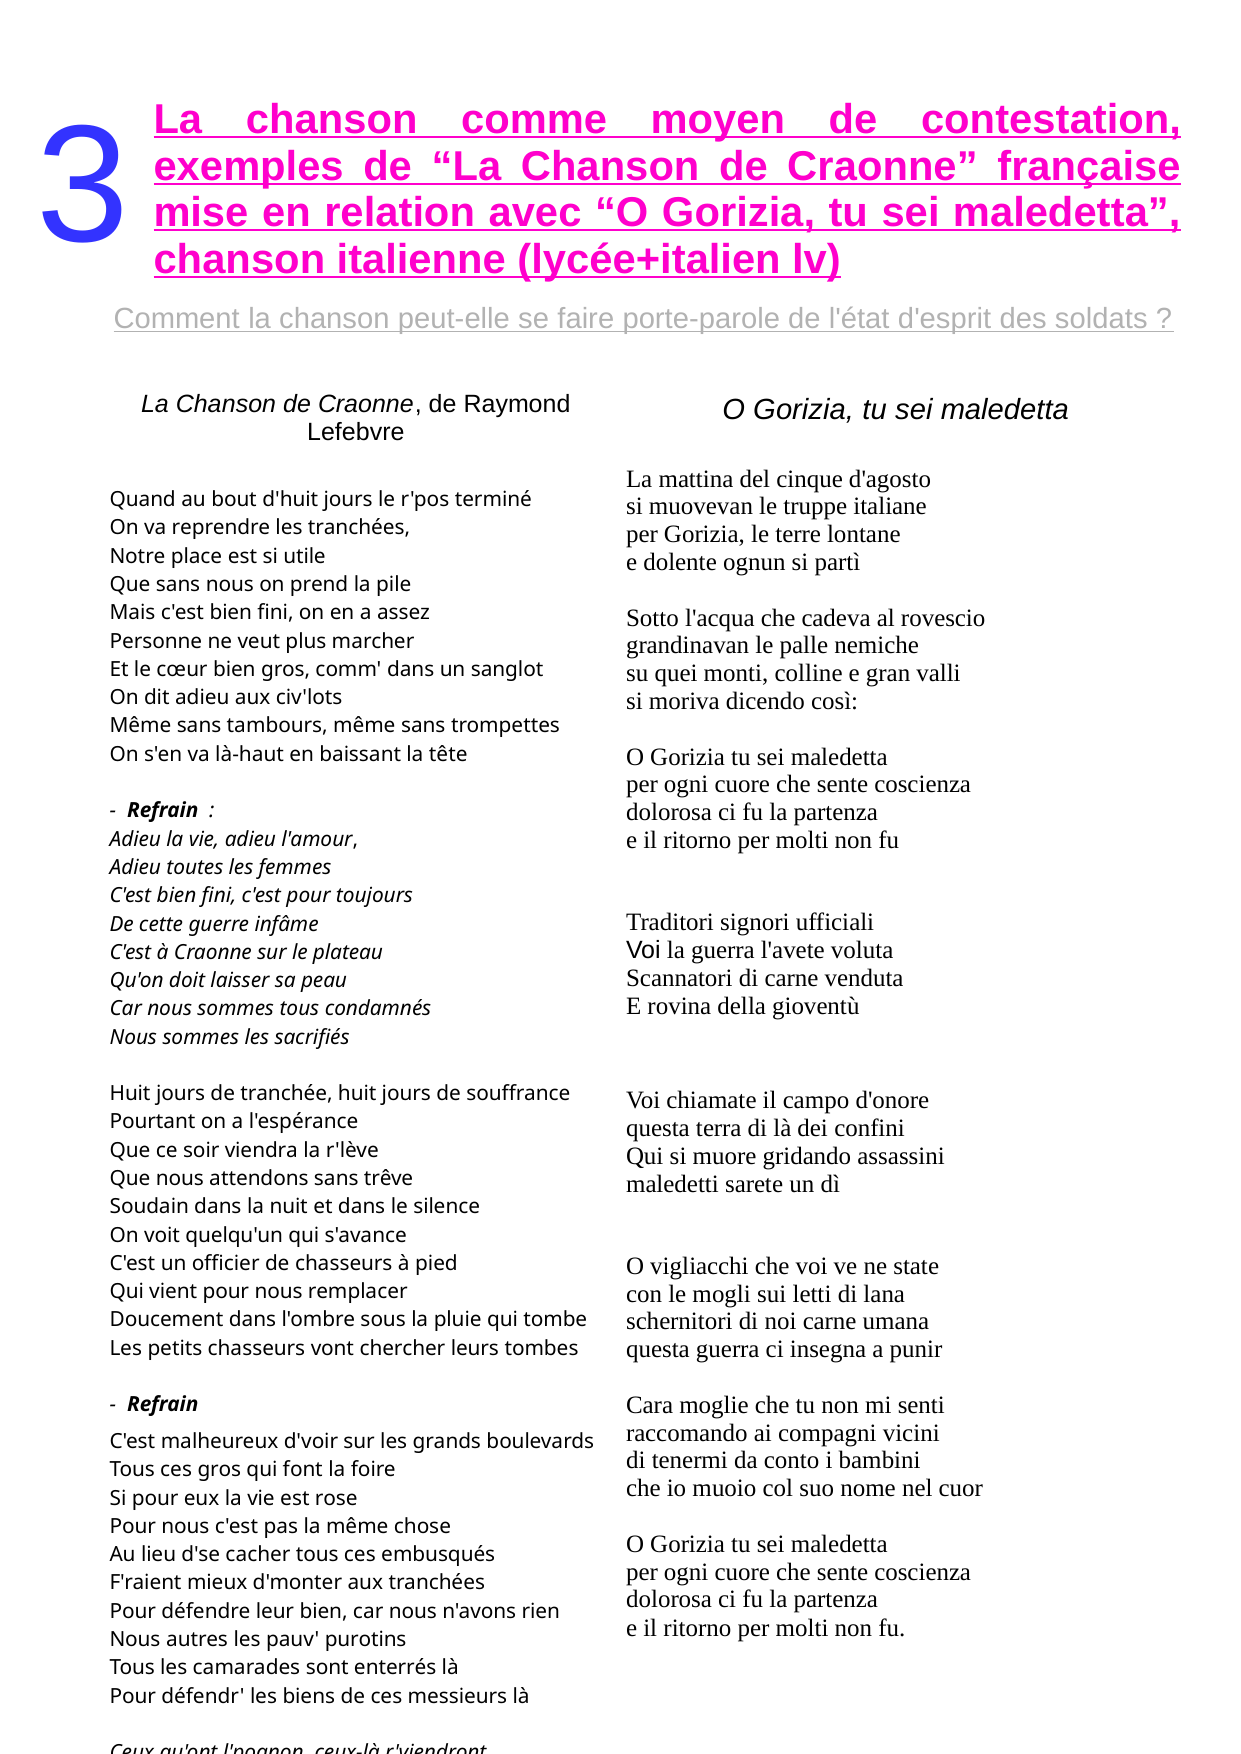

3
# La chanson comme moyen de contestation, exemples de “La Chanson de Craonne” française mise en relation avec “O Gorizia, tu sei maledetta”, chanson italienne (lycée+italien lv)
Comment la chanson peut-elle se faire porte-parole de l'état d'esprit des soldats ?
La Chanson de Craonne, de Raymond Lefebvre
Quand au bout d'huit jours le r'pos terminé
On va reprendre les tranchées,
Notre place est si utile
Que sans nous on prend la pile
Mais c'est bien fini, on en a assez
Personne ne veut plus marcher
Et le cœur bien gros, comm' dans un sanglot
On dit adieu aux civ'lots
Même sans tambours, même sans trompettes
On s'en va là-haut en baissant la tête
-  Refrain  :
Adieu la vie, adieu l'amour,
Adieu toutes les femmes
C'est bien fini, c'est pour toujours
De cette guerre infâme
C'est à Craonne sur le plateau
Qu'on doit laisser sa peau
Car nous sommes tous condamnés
Nous sommes les sacrifiés
Huit jours de tranchée, huit jours de souffrance
Pourtant on a l'espérance
Que ce soir viendra la r'lève
Que nous attendons sans trêve
Soudain dans la nuit et dans le silence
On voit quelqu'un qui s'avance
C'est un officier de chasseurs à pied
Qui vient pour nous remplacer
Doucement dans l'ombre sous la pluie qui tombe
Les petits chasseurs vont chercher leurs tombes
-  Refrain
C'est malheureux d'voir sur les grands boulevards
Tous ces gros qui font la foire
Si pour eux la vie est rose
Pour nous c'est pas la même chose
Au lieu d'se cacher tous ces embusqués
F'raient mieux d'monter aux tranchées
Pour défendre leur bien, car nous n'avons rien
Nous autres les pauv' purotins
Tous les camarades sont enterrés là
Pour défendr' les biens de ces messieurs là
Ceux qu'ont l'pognon, ceux-là r'viendront
Car c'est pour eux qu'on crève
Mais c'est fini, car les trouffions
Vont tous se mettre en grève
Ce s'ra votre tour, messieurs les gros
De monter sur le plateau
Car si vous voulez faire la guerre Payez -la de votre peau
O Gorizia, tu sei maledetta
La mattina del cinque d'agosto
si muovevan le truppe italiane
per Gorizia, le terre lontane
e dolente ognun si partì
Sotto l'acqua che cadeva al rovescio
grandinavan le palle nemiche
su quei monti, colline e gran valli
si moriva dicendo così:
O Gorizia tu sei maledetta
per ogni cuore che sente coscienza
dolorosa ci fu la partenza
e il ritorno per molti non fu
Traditori signori ufficiali
Voi la guerra l'avete voluta
Scannatori di carne venduta
E rovina della gioventù
Voi chiamate il campo d'onore
questa terra di là dei confini
Qui si muore gridando assassini
maledetti sarete un dì
O vigliacchi che voi ve ne state
con le mogli sui letti di lana
schernitori di noi carne umana
questa guerra ci insegna a punir
Cara moglie che tu non mi senti
raccomando ai compagni vicini
di tenermi da conto i bambini
che io muoio col suo nome nel cuor
O Gorizia tu sei maledetta
per ogni cuore che sente coscienza
dolorosa ci fu la partenza
e il ritorno per molti non fu.